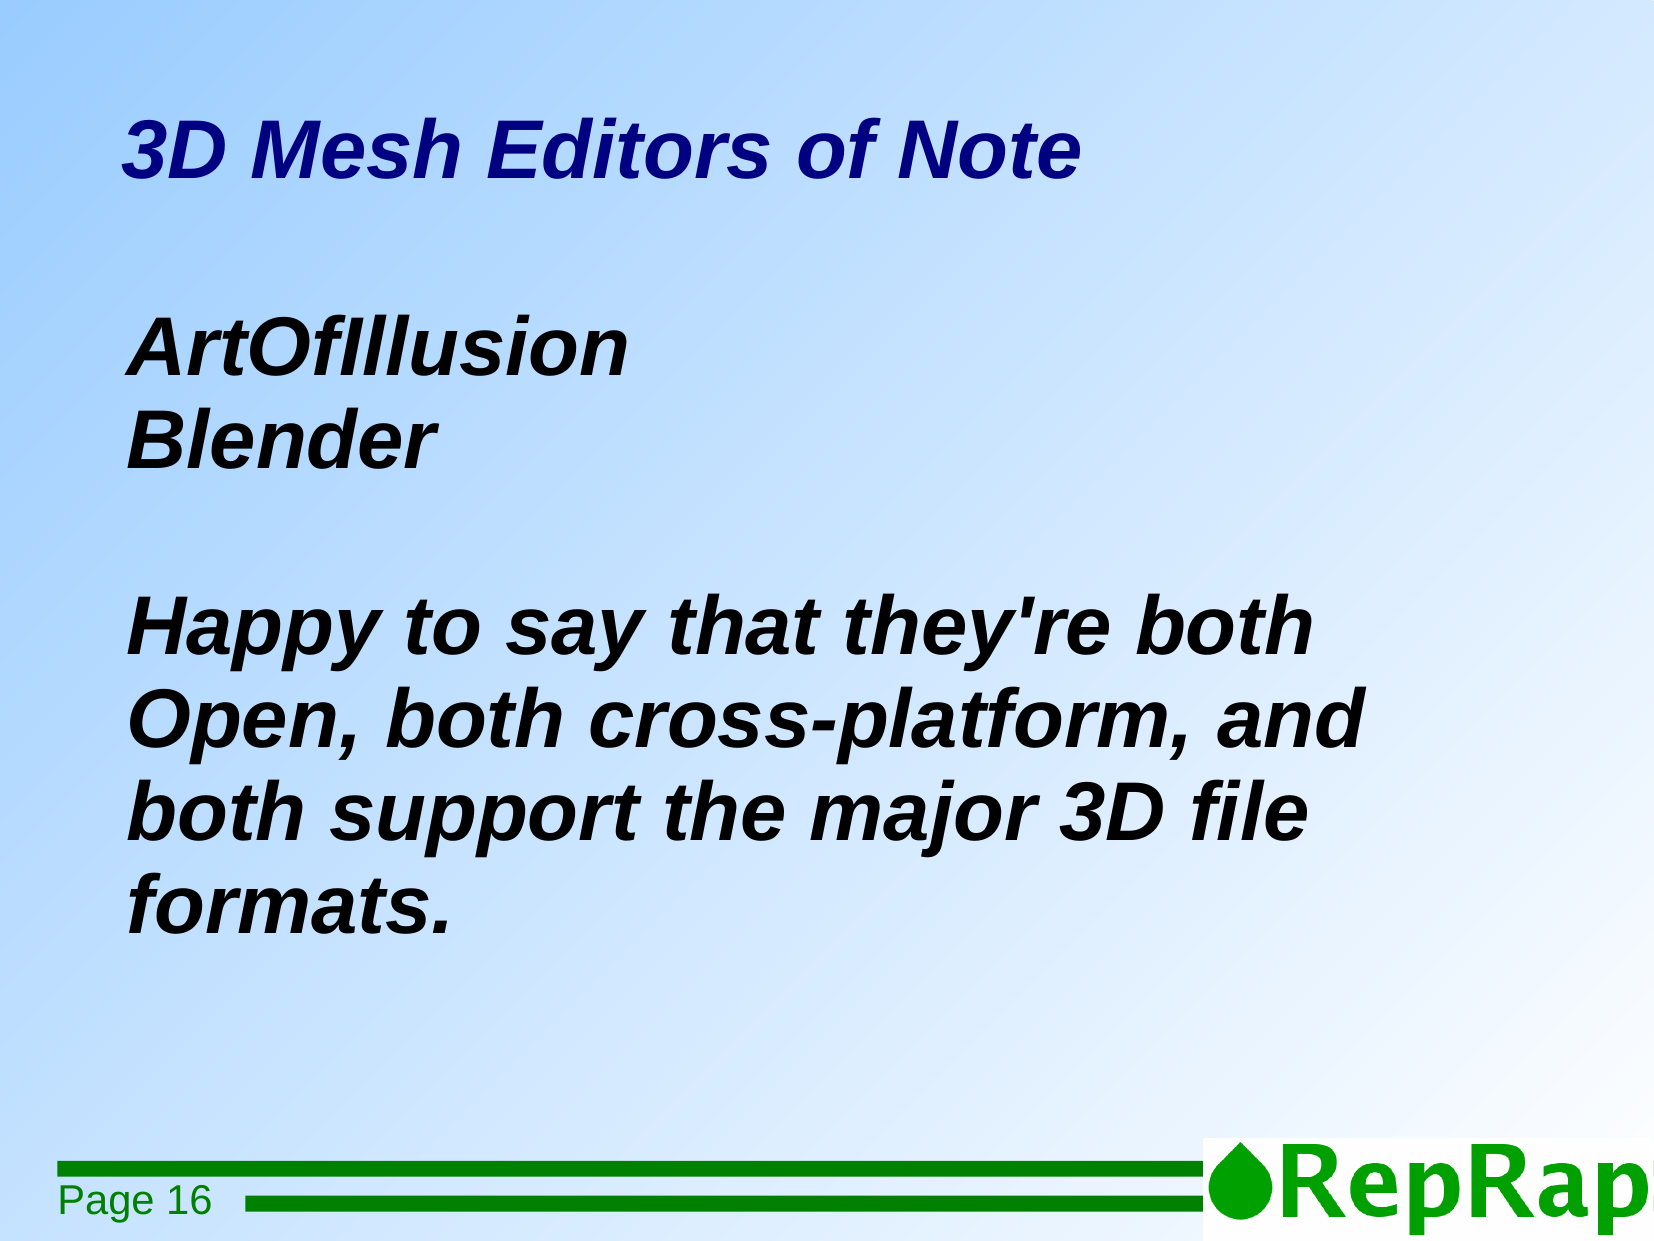

# 3D Mesh Editors of Note
ArtOfIllusion
Blender
Happy to say that they're both Open, both cross-platform, and both support the major 3D file formats.